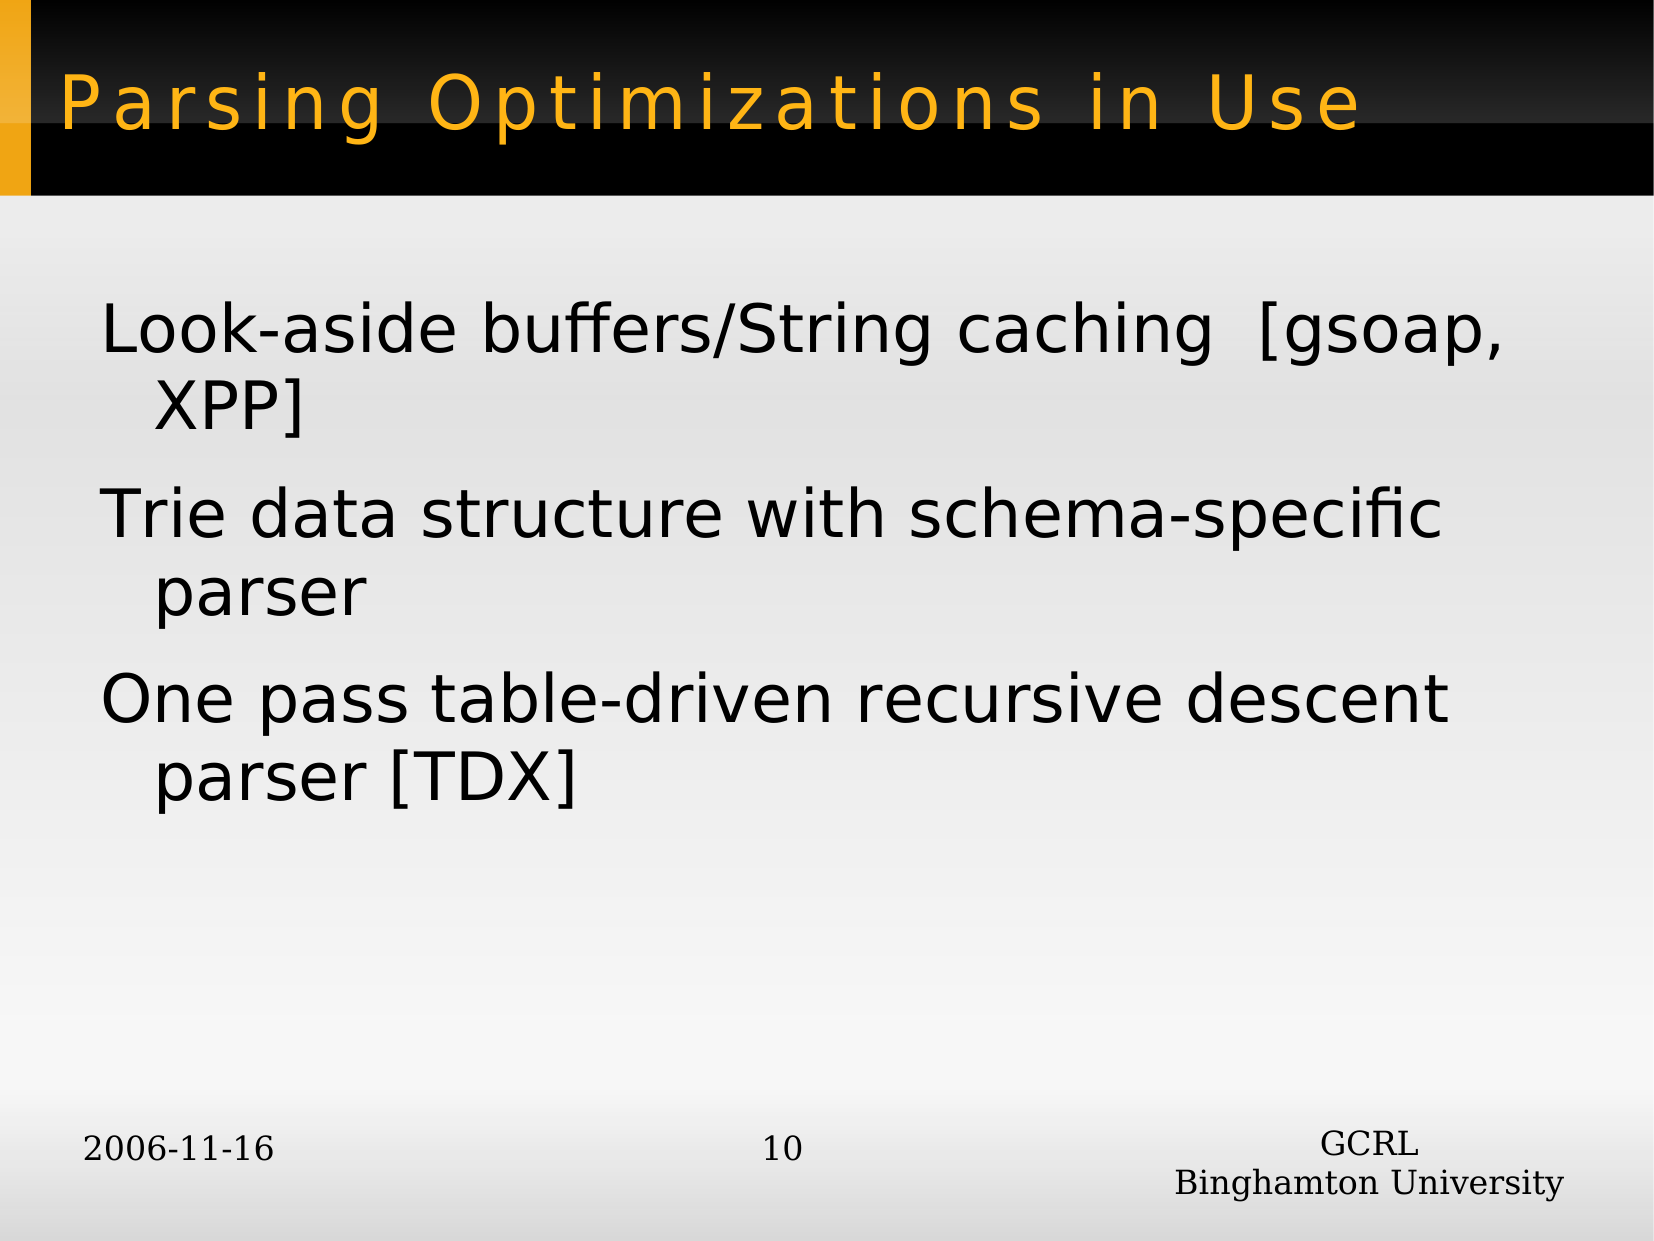

# Parsing Optimizations in Use
Look-aside buffers/String caching [gsoap, XPP]
Trie data structure with schema-specific parser
One pass table-driven recursive descent parser [TDX]
10